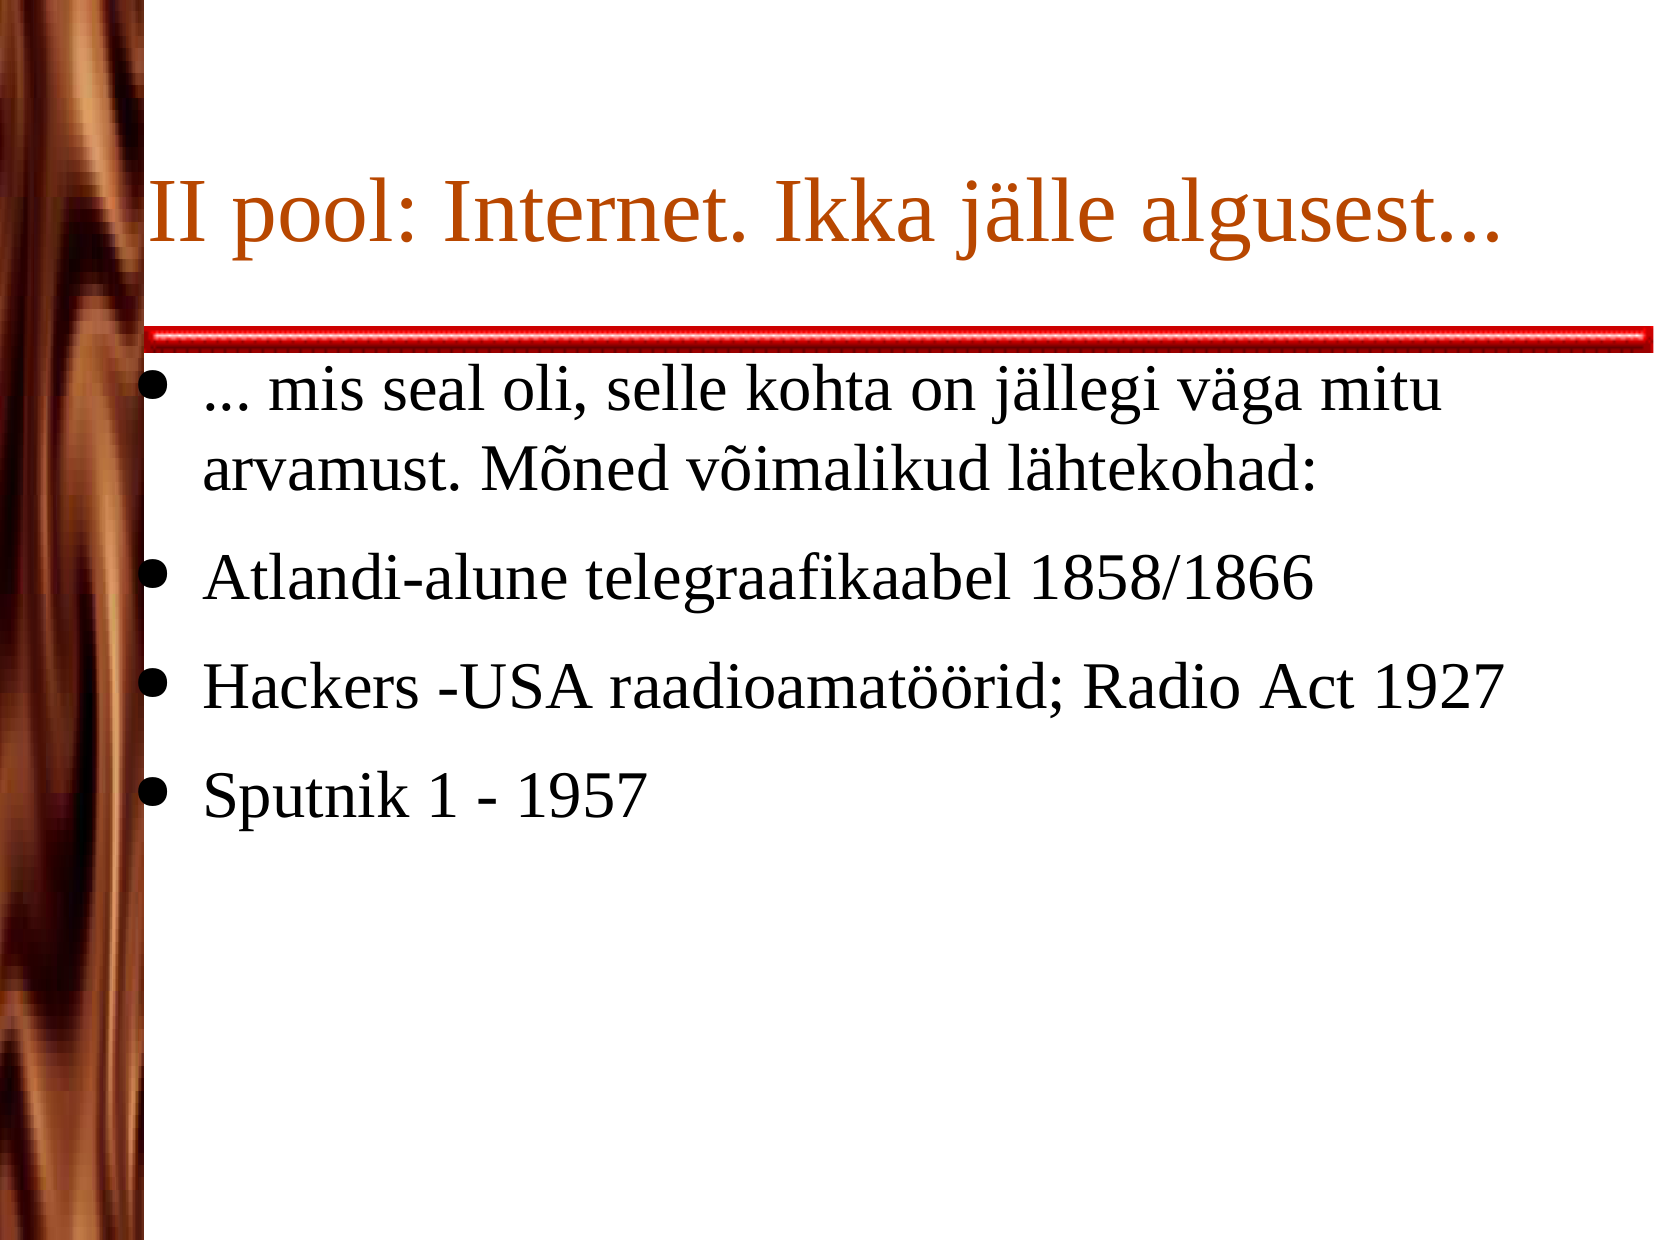

# II pool: Internet. Ikka jälle algusest...
... mis seal oli, selle kohta on jällegi väga mitu arvamust. Mõned võimalikud lähtekohad:
Atlandi-alune telegraafikaabel 1858/1866
Hackers -USA raadioamatöörid; Radio Act 1927
Sputnik 1 - 1957